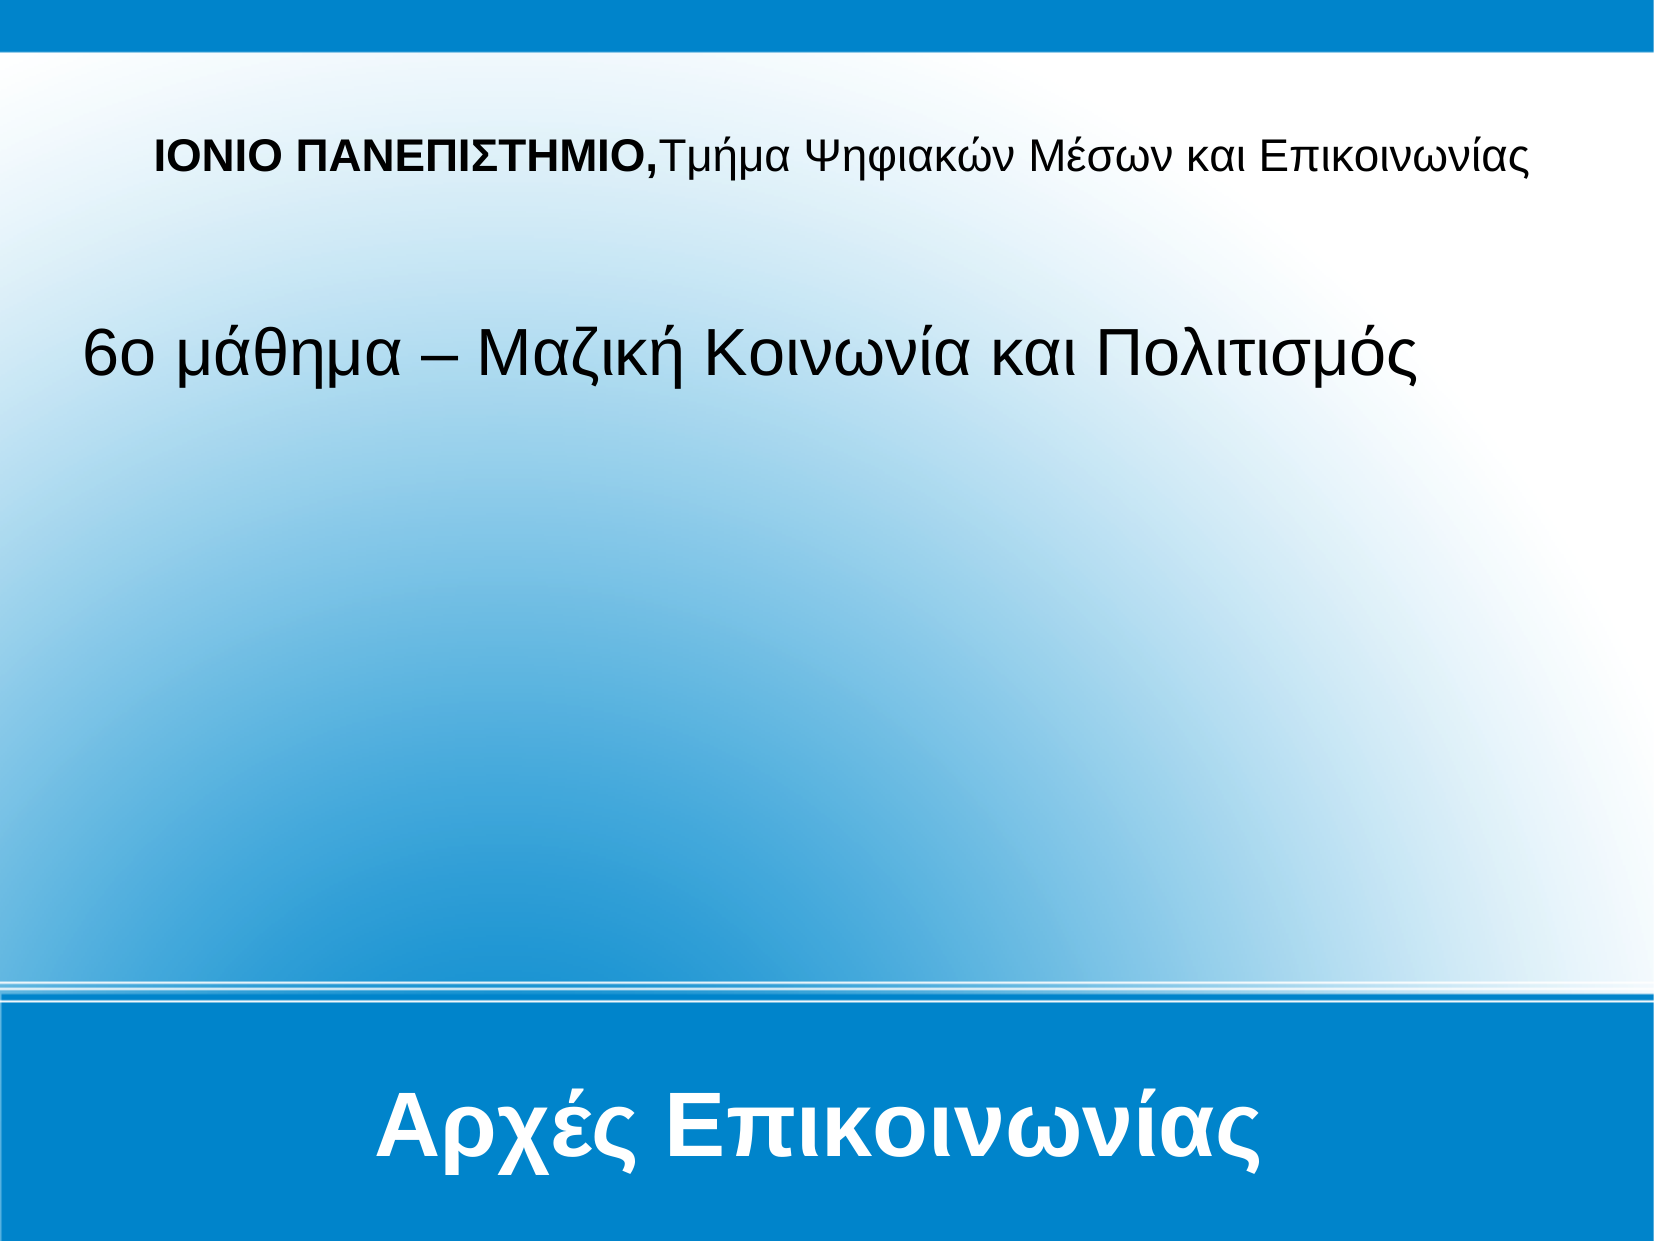

ΙΟΝΙΟ ΠΑΝΕΠΙΣΤΗΜΙΟ,Τμήμα Ψηφιακών Μέσων και Επικοινωνίας
6ο μάθημα – Μαζική Κοινωνία και Πολιτισμός
# Αρχές Επικοινωνίας